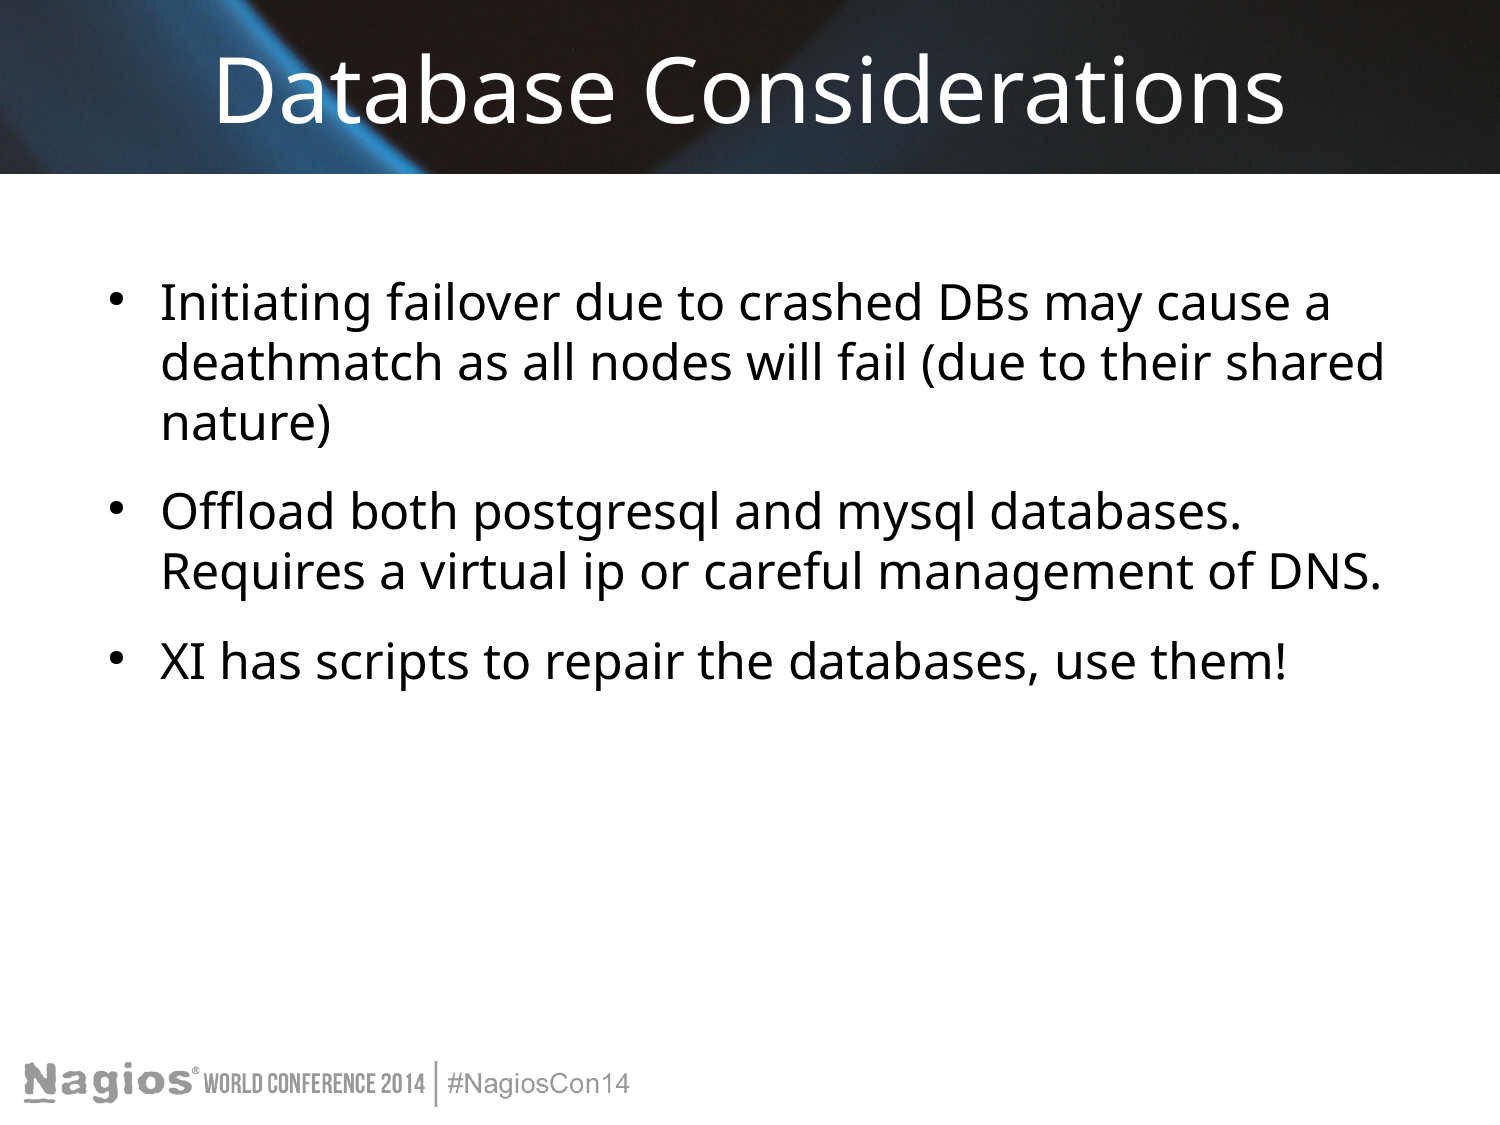

# Database Considerations
Initiating failover due to crashed DBs may cause a deathmatch as all nodes will fail (due to their shared nature)
Offload both postgresql and mysql databases. Requires a virtual ip or careful management of DNS.
XI has scripts to repair the databases, use them!